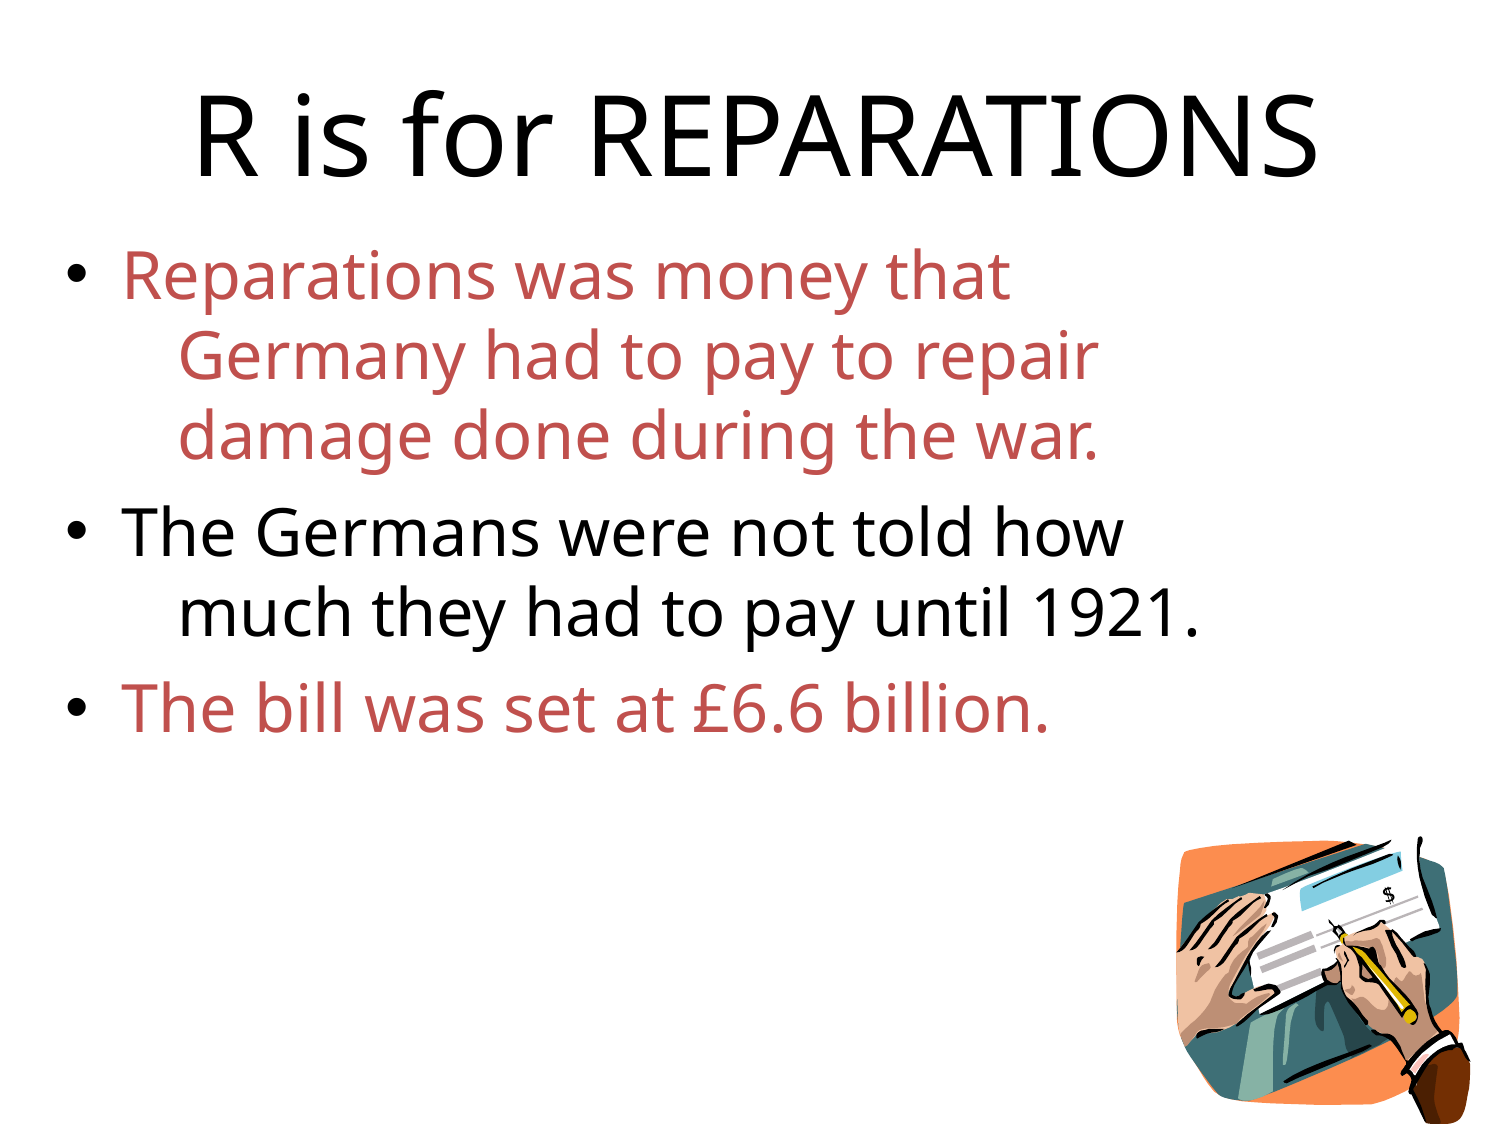

# R is for REPARATIONS
Reparations was money that Germany had to pay to repair damage done during the war.
The Germans were not told how much they had to pay until 1921.
The bill was set at £6.6 billion.